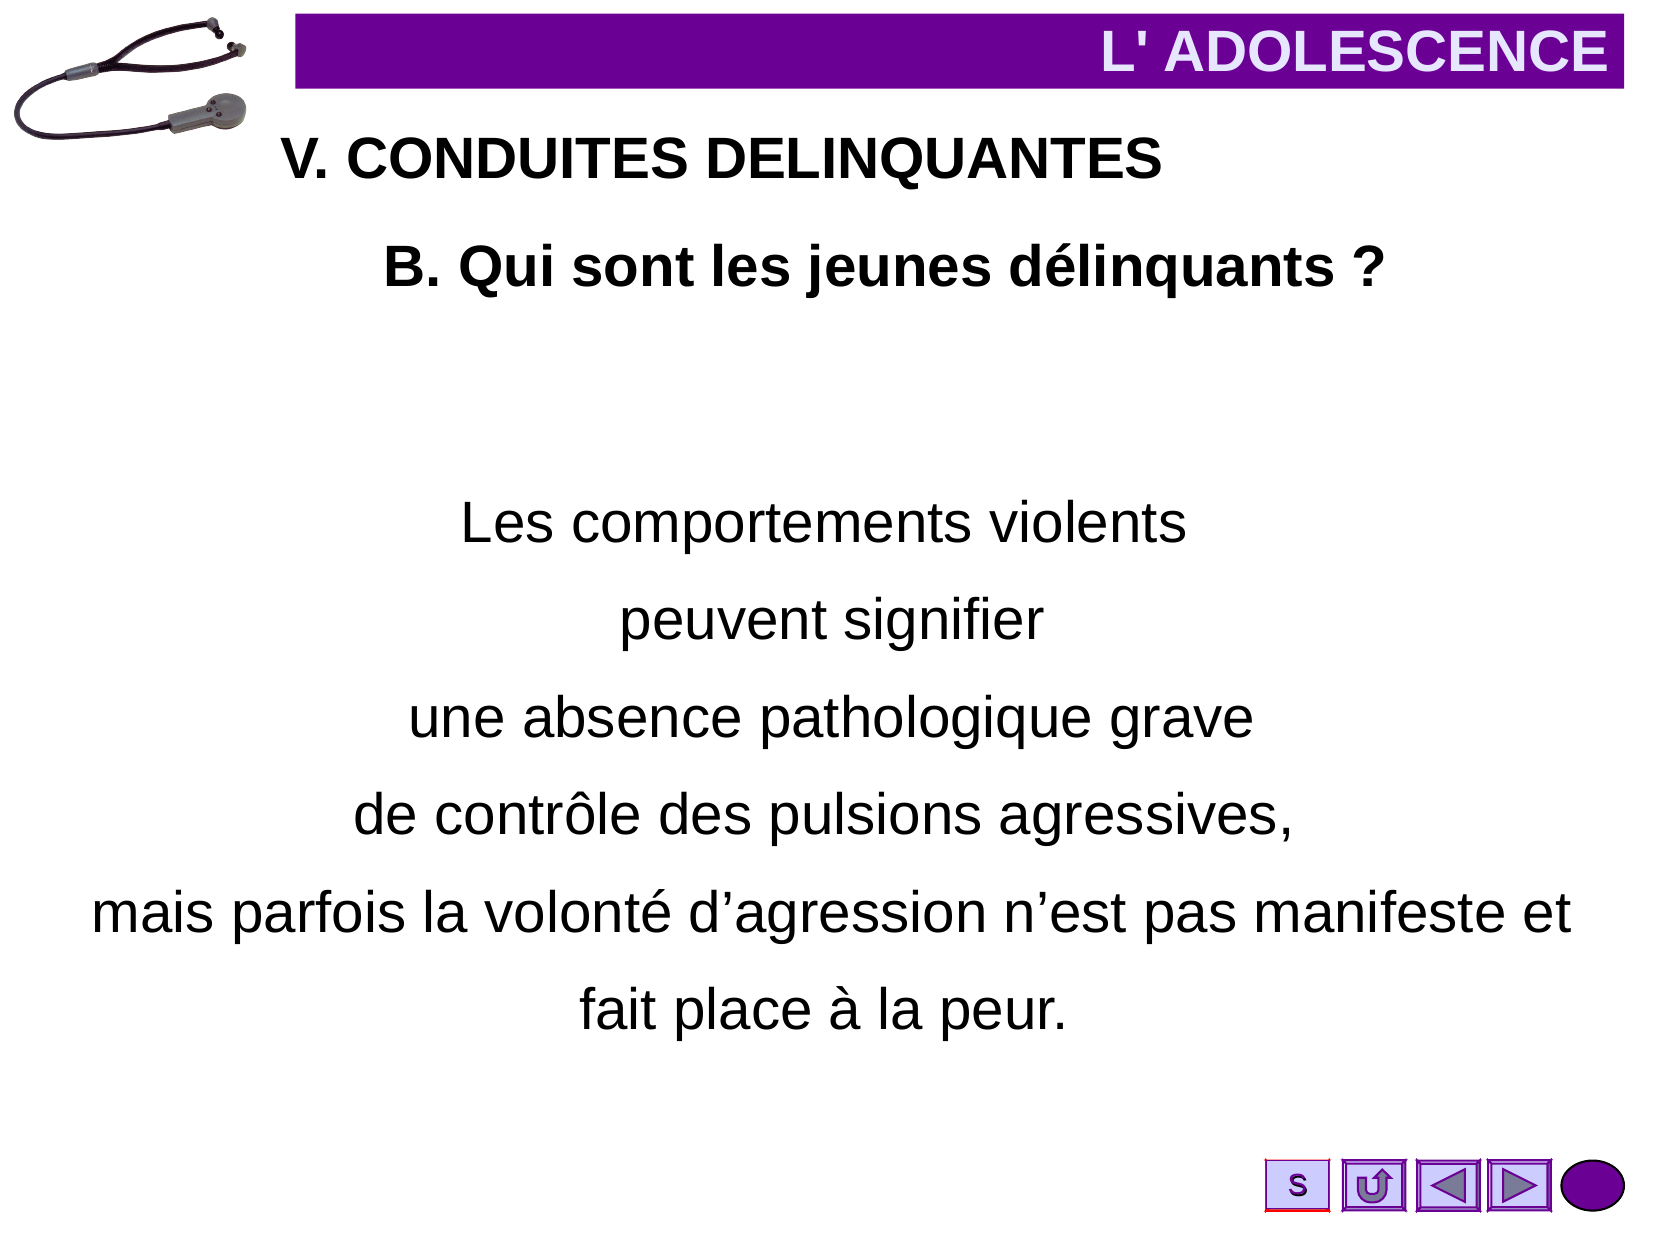

L' ADOLESCENCE
V. CONDUITES DELINQUANTES
B. Qui sont les jeunes délinquants ?
Les comportements violents
peuvent signifier
 une absence pathologique grave
de contrôle des pulsions agressives,
mais parfois la volonté d’agression n’est pas manifeste et fait place à la peur.